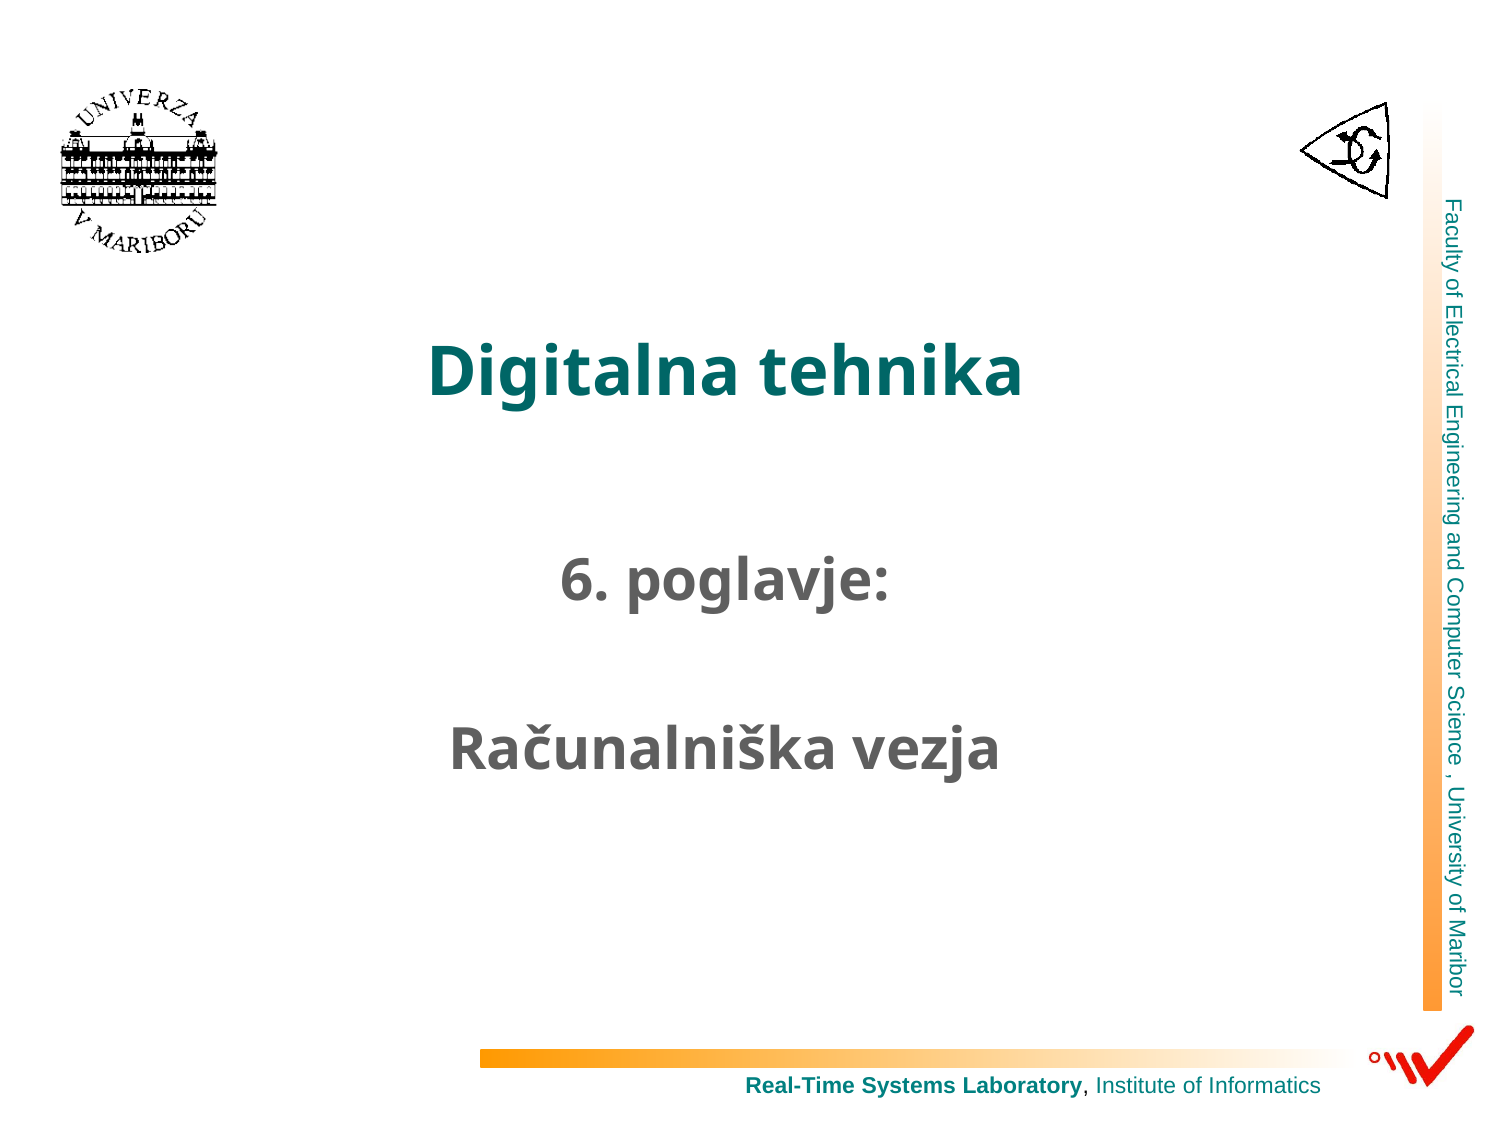

# Digitalna tehnika
6. poglavje:
Računalniška vezja